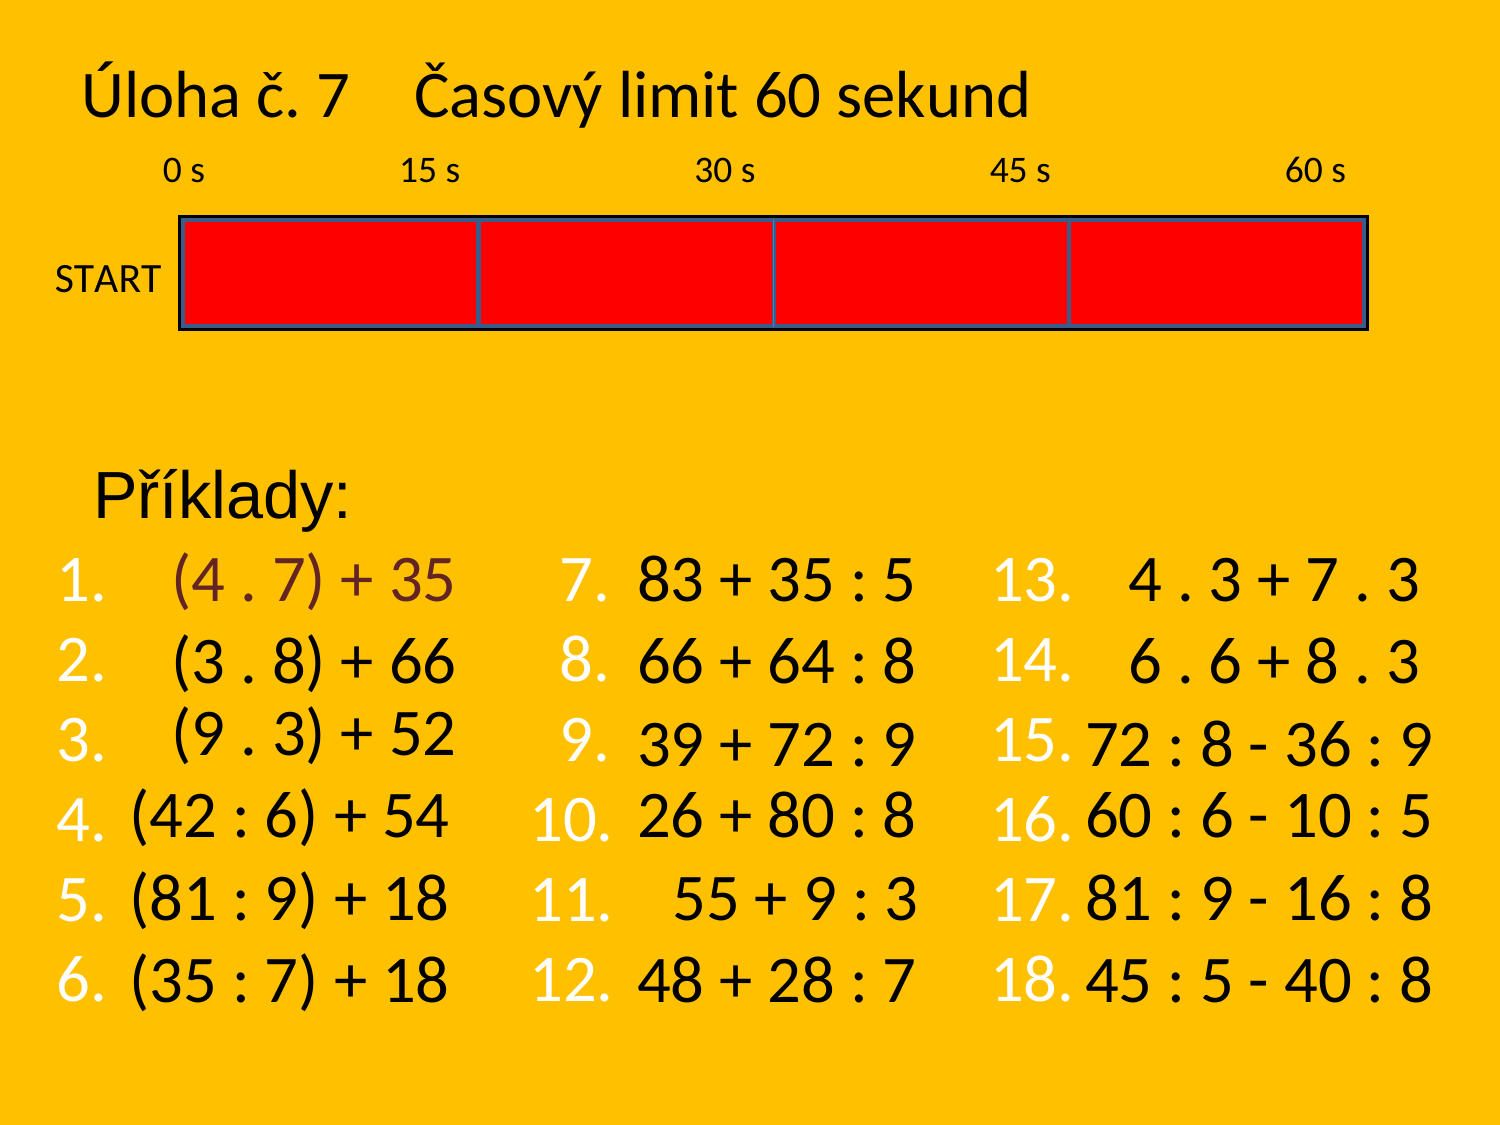

Úloha č. 7
Časový limit 60 sekund
0 s
15 s
30 s
45 s
60 s
START
Příklady:
1.
2.
3.
4.
5.
6.
 (4 . 7) + 35
 7.
 8.
 9.
10.
11.
12.
83 + 35 : 5
13.
14.
15.
16.
17.
18.
 4 . 3 + 7 . 3
 (3 . 8) + 66
66 + 64 : 8
 6 . 6 + 8 . 3
 (9 . 3) + 52
39 + 72 : 9
72 : 8 - 36 : 9
(42 : 6) + 54
26 + 80 : 8
60 : 6 - 10 : 5
(81 : 9) + 18
55 + 9 : 3
81 : 9 - 16 : 8
(35 : 7) + 18
48 + 28 : 7
45 : 5 - 40 : 8